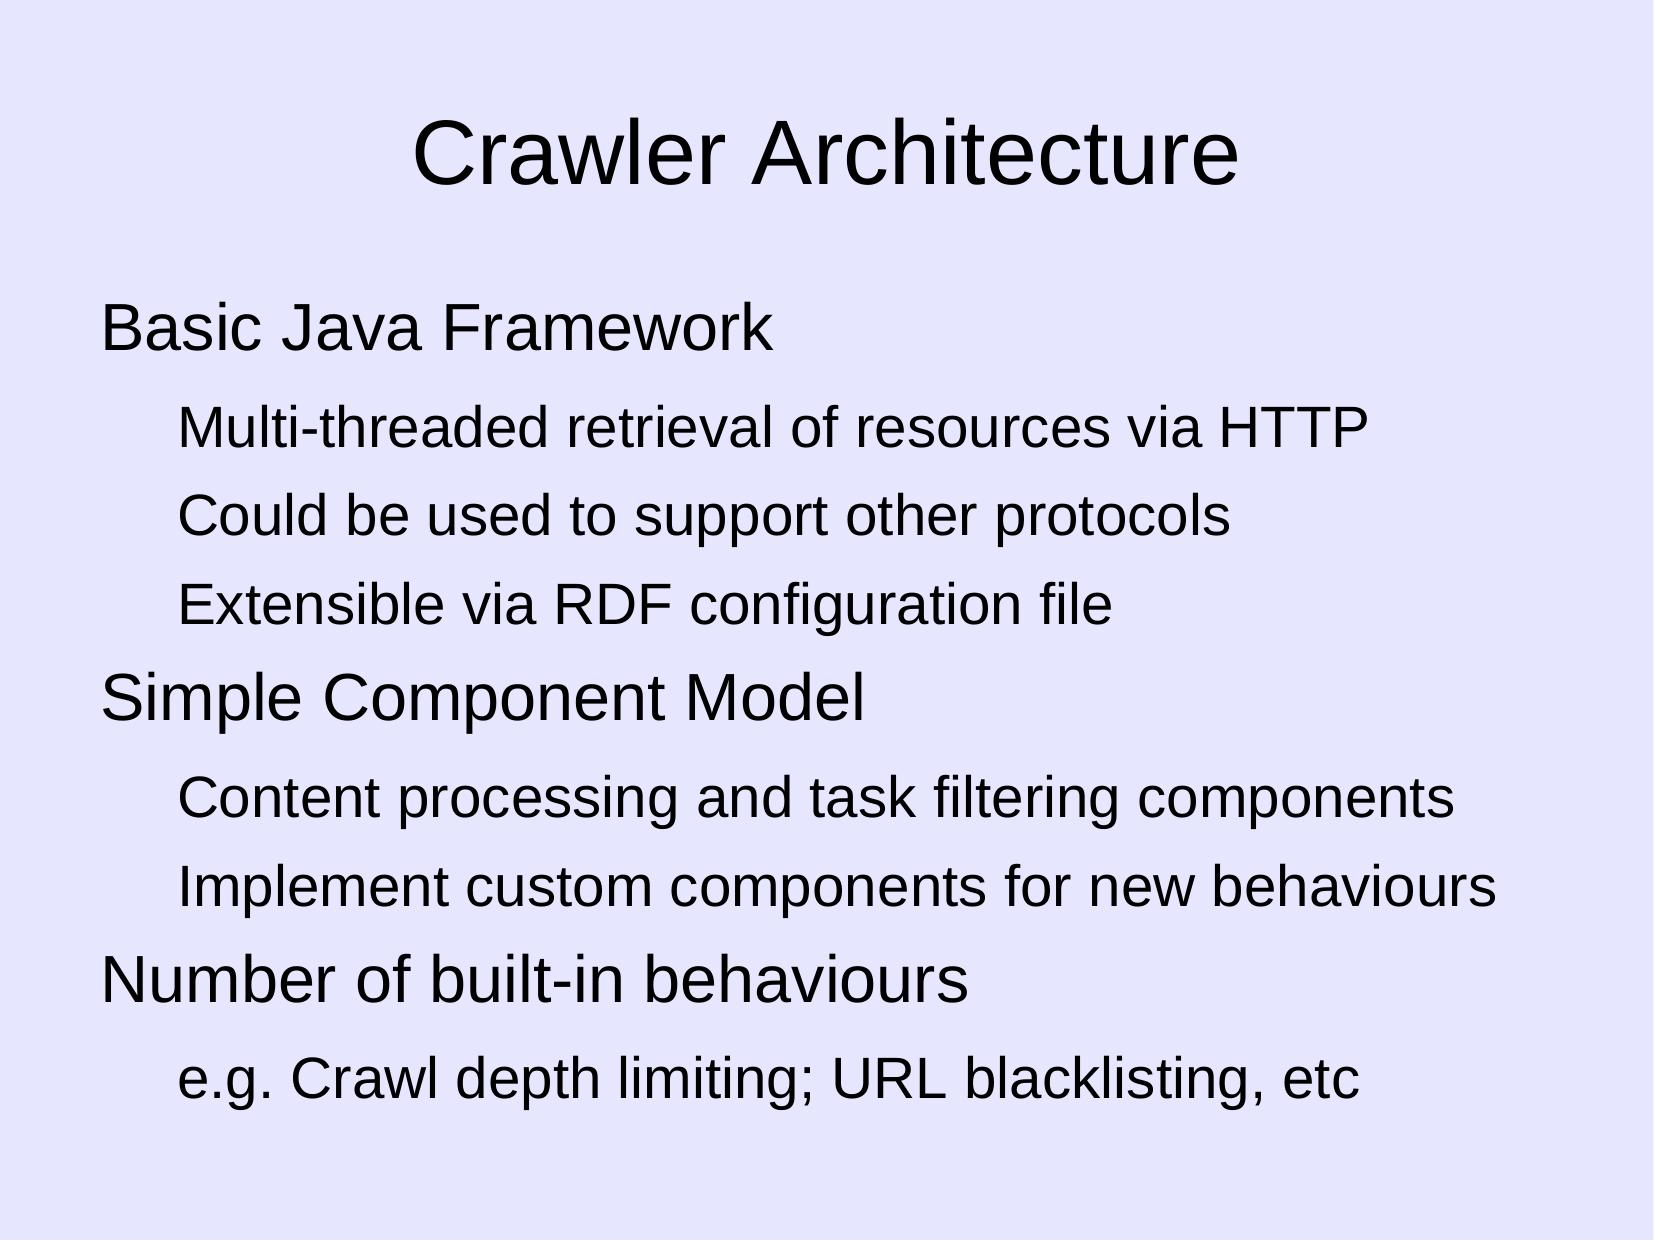

# Crawler Architecture
Basic Java Framework
Multi-threaded retrieval of resources via HTTP
Could be used to support other protocols
Extensible via RDF configuration file
Simple Component Model
Content processing and task filtering components
Implement custom components for new behaviours
Number of built-in behaviours
e.g. Crawl depth limiting; URL blacklisting, etc